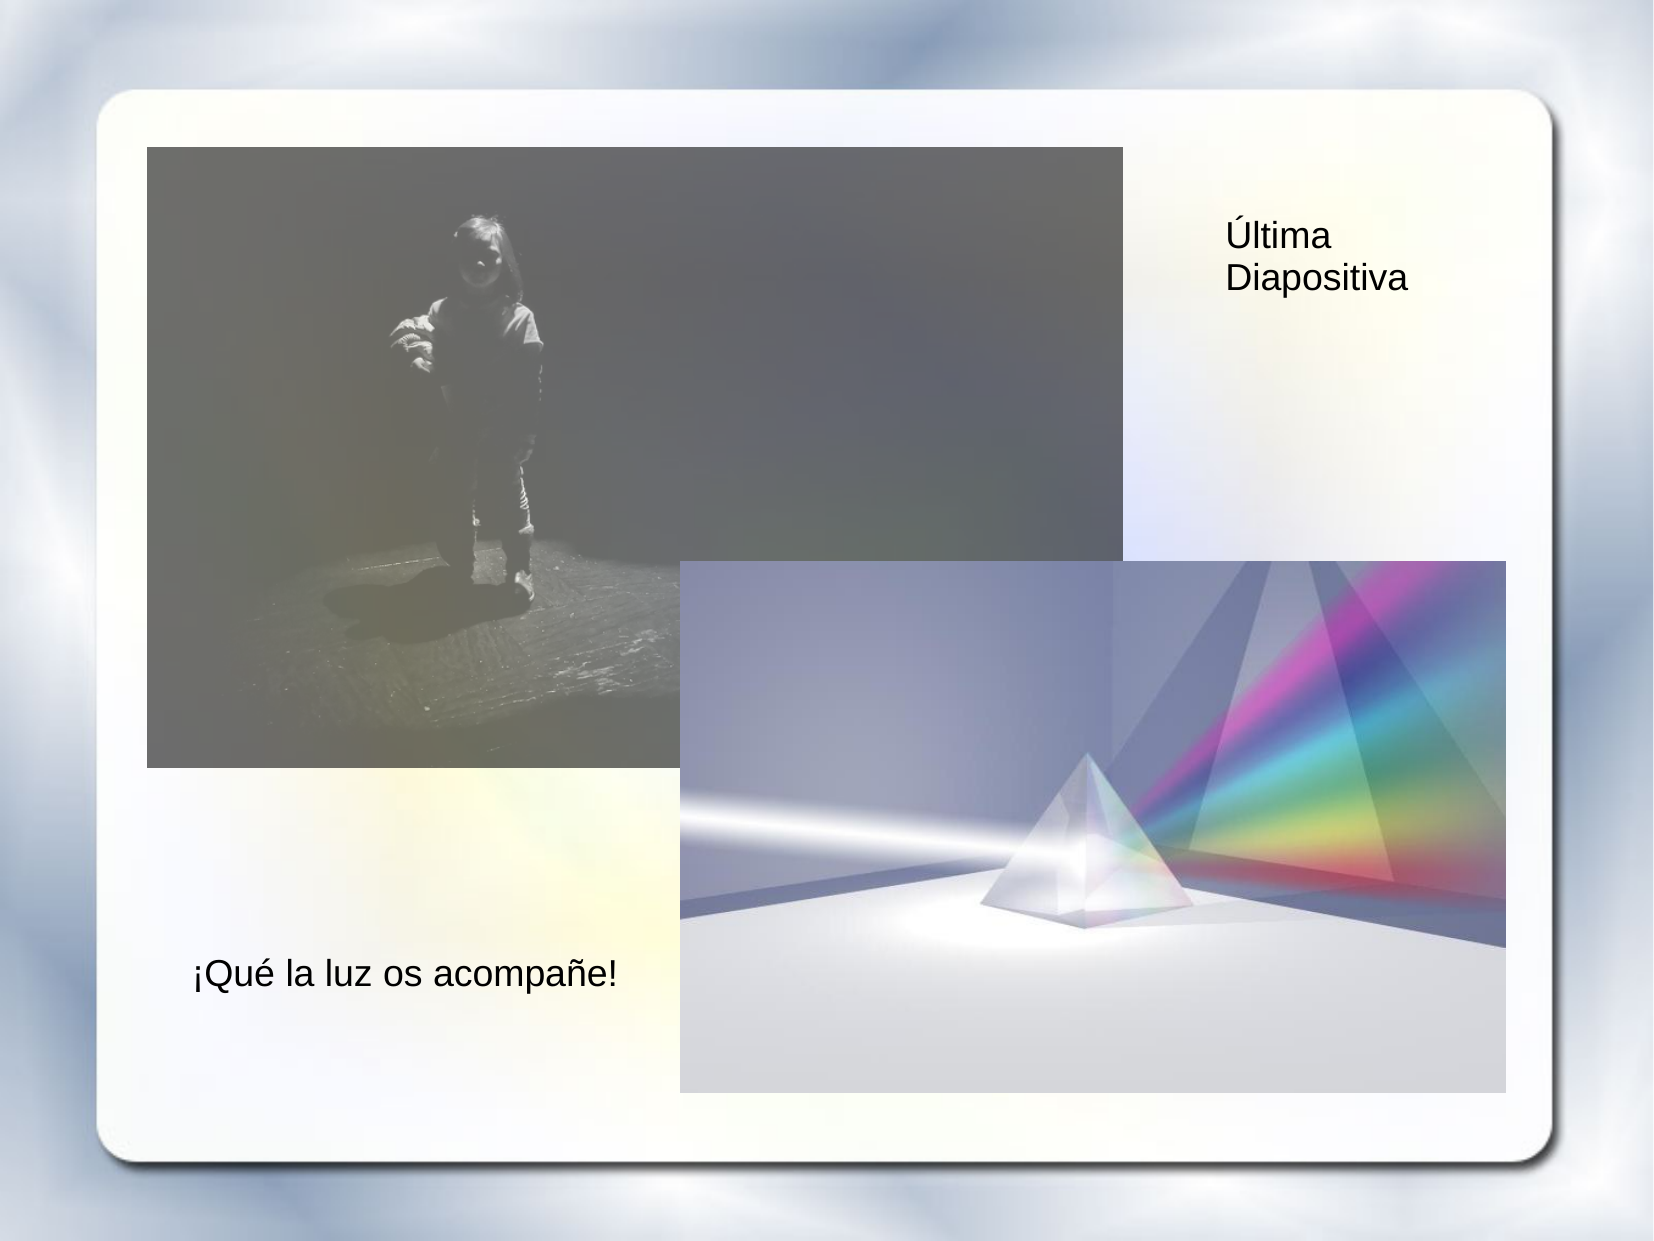

Última Diapositiva
¡Qué la luz os acompañe!